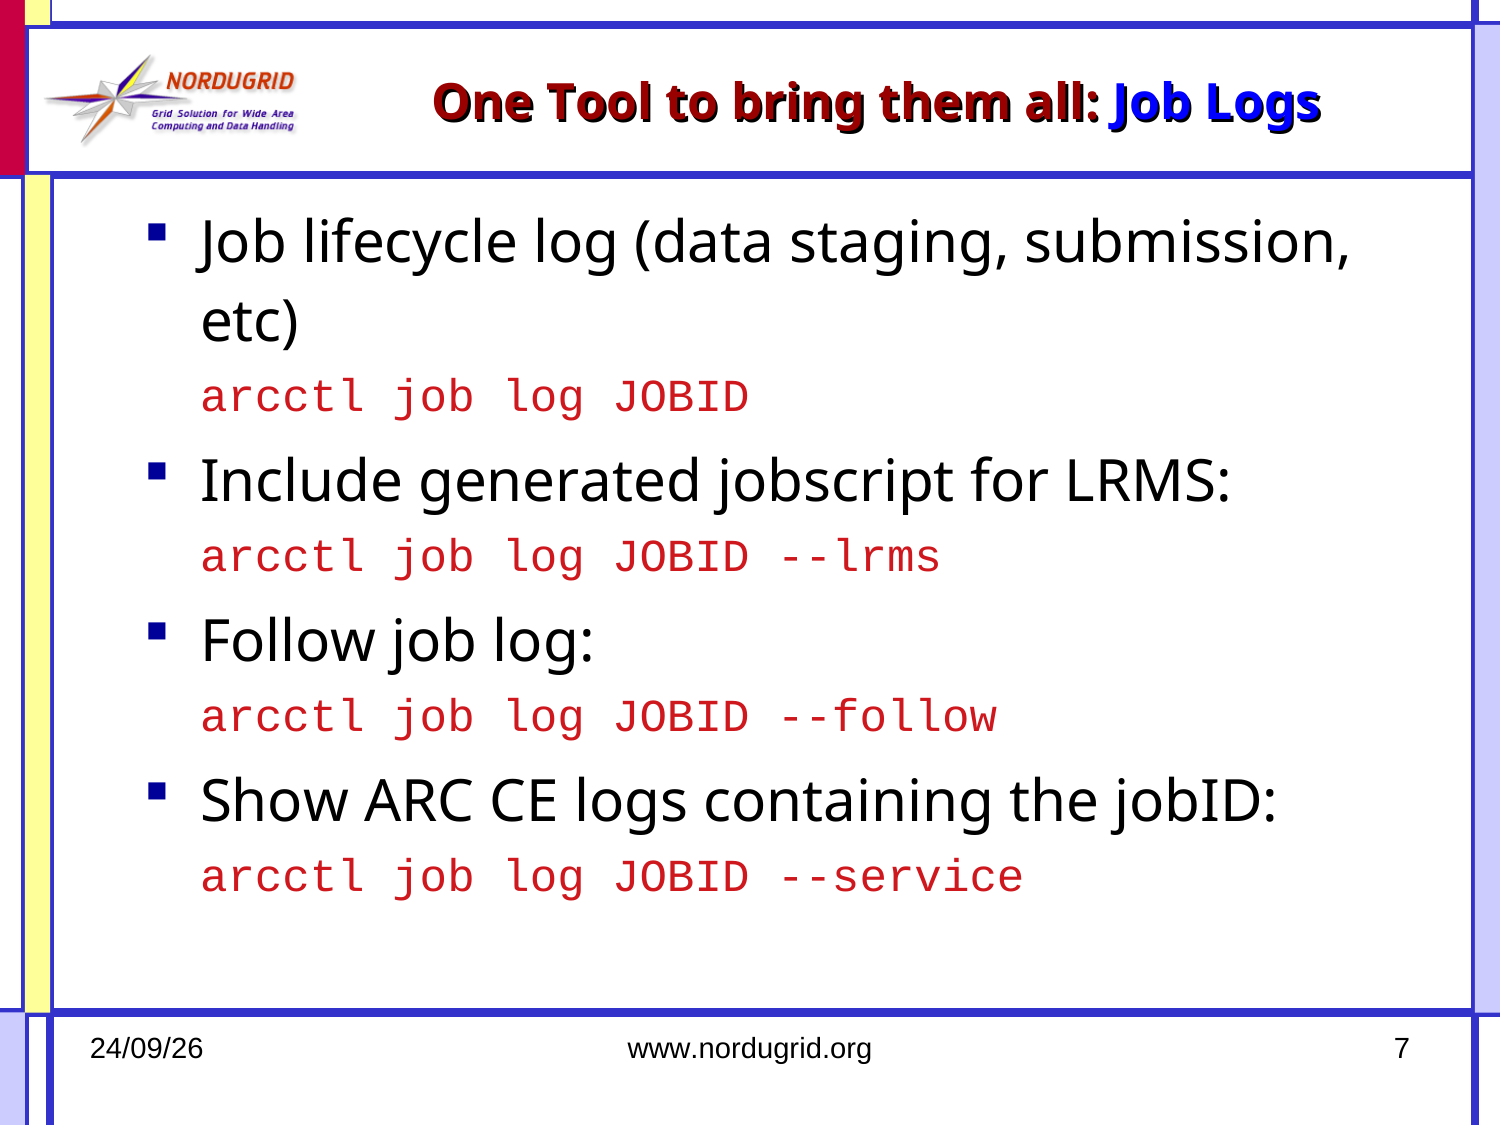

# One Tool to bring them all: Job Logs
Job lifecycle log (data staging, submission, etc)
arcctl job log JOBID
Include generated jobscript for LRMS:
arcctl job log JOBID --lrms
Follow job log:
arcctl job log JOBID --follow
Show ARC CE logs containing the jobID:
arcctl job log JOBID --service
www.nordugrid.org
7